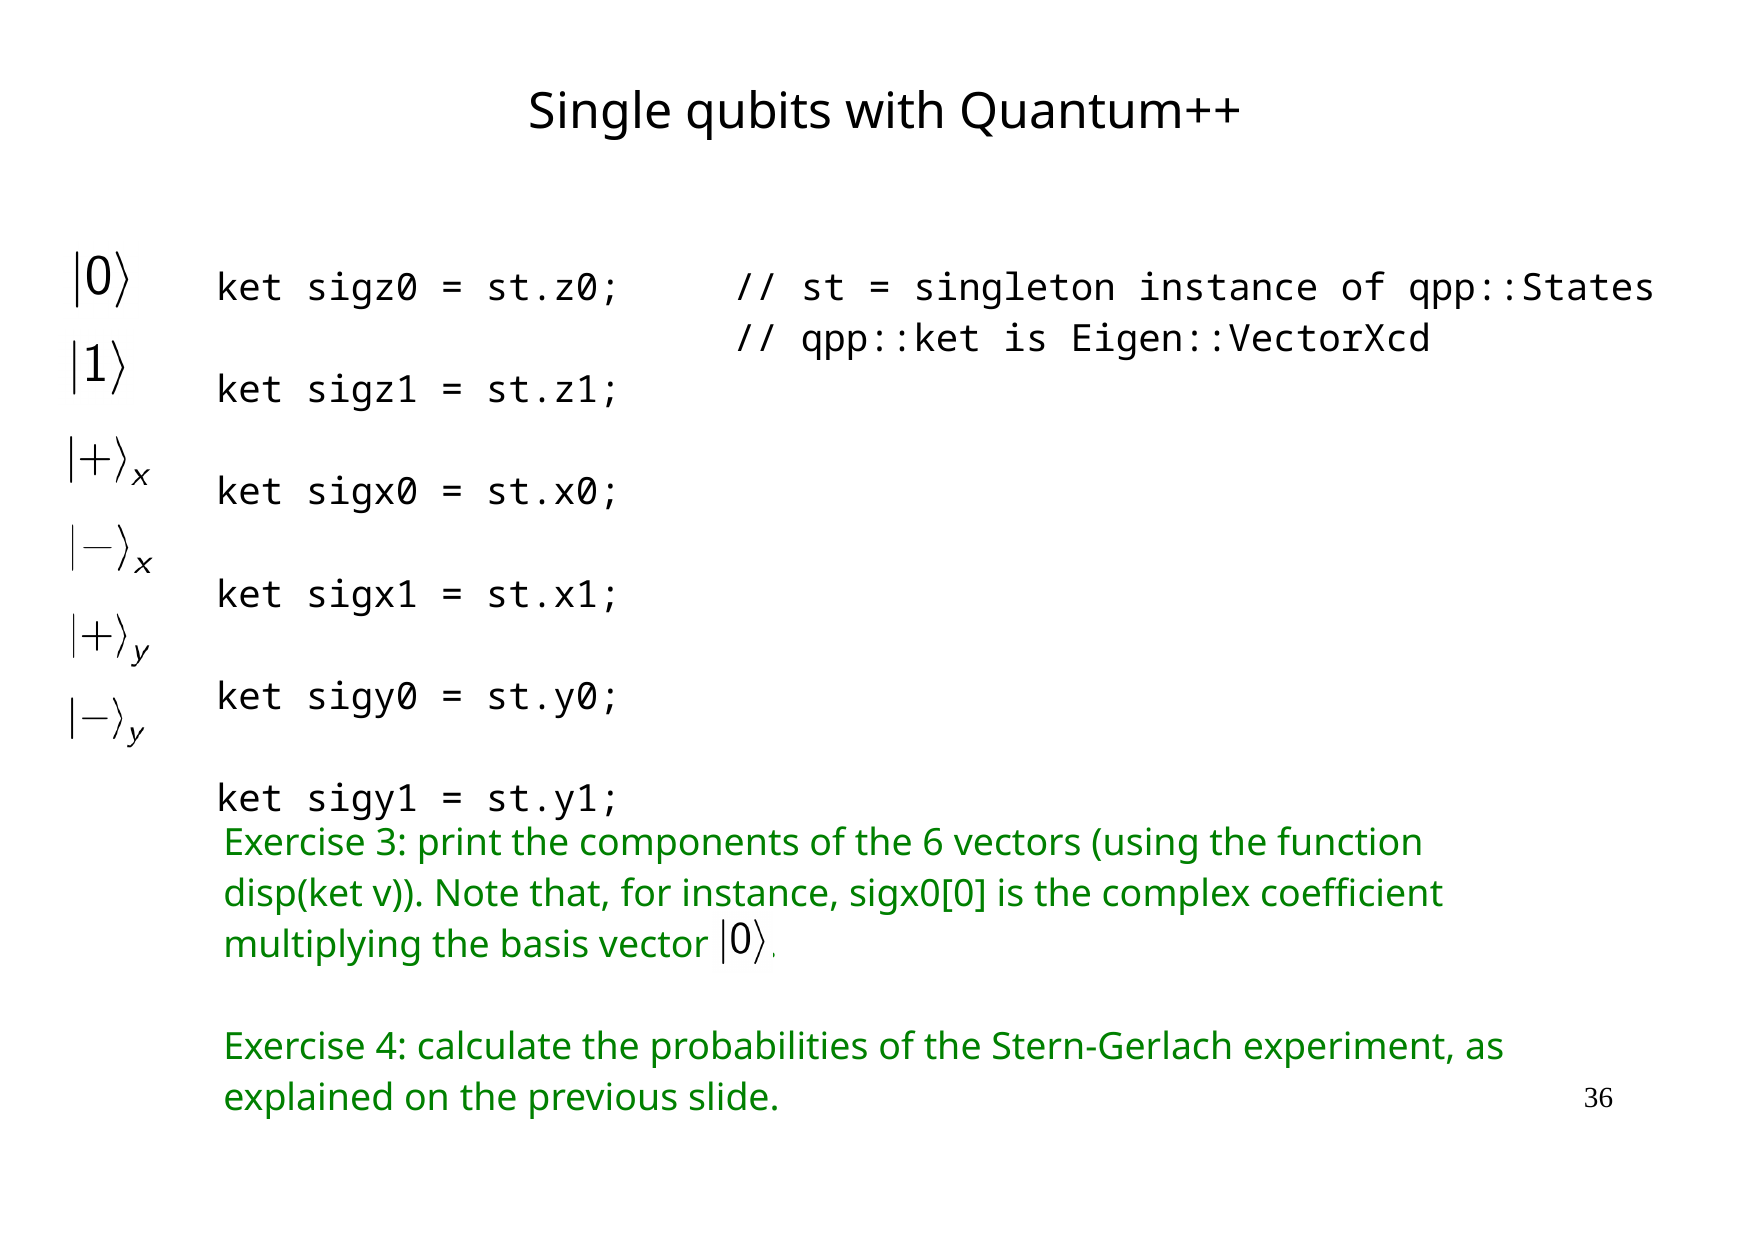

Single qubits with Quantum++
 ket sigz0 = st.z0; // st = singleton instance of qpp::States
 // qpp::ket is Eigen::VectorXcd
 ket sigz1 = st.z1;
 ket sigx0 = st.x0;
 ket sigx1 = st.x1;
 ket sigy0 = st.y0;
 ket sigy1 = st.y1;
Exercise 3: print the components of the 6 vectors (using the function disp(ket v)). Note that, for instance, sigx0[0] is the complex coefficient multiplying the basis vector .
Exercise 4: calculate the probabilities of the Stern-Gerlach experiment, as
explained on the previous slide.
36